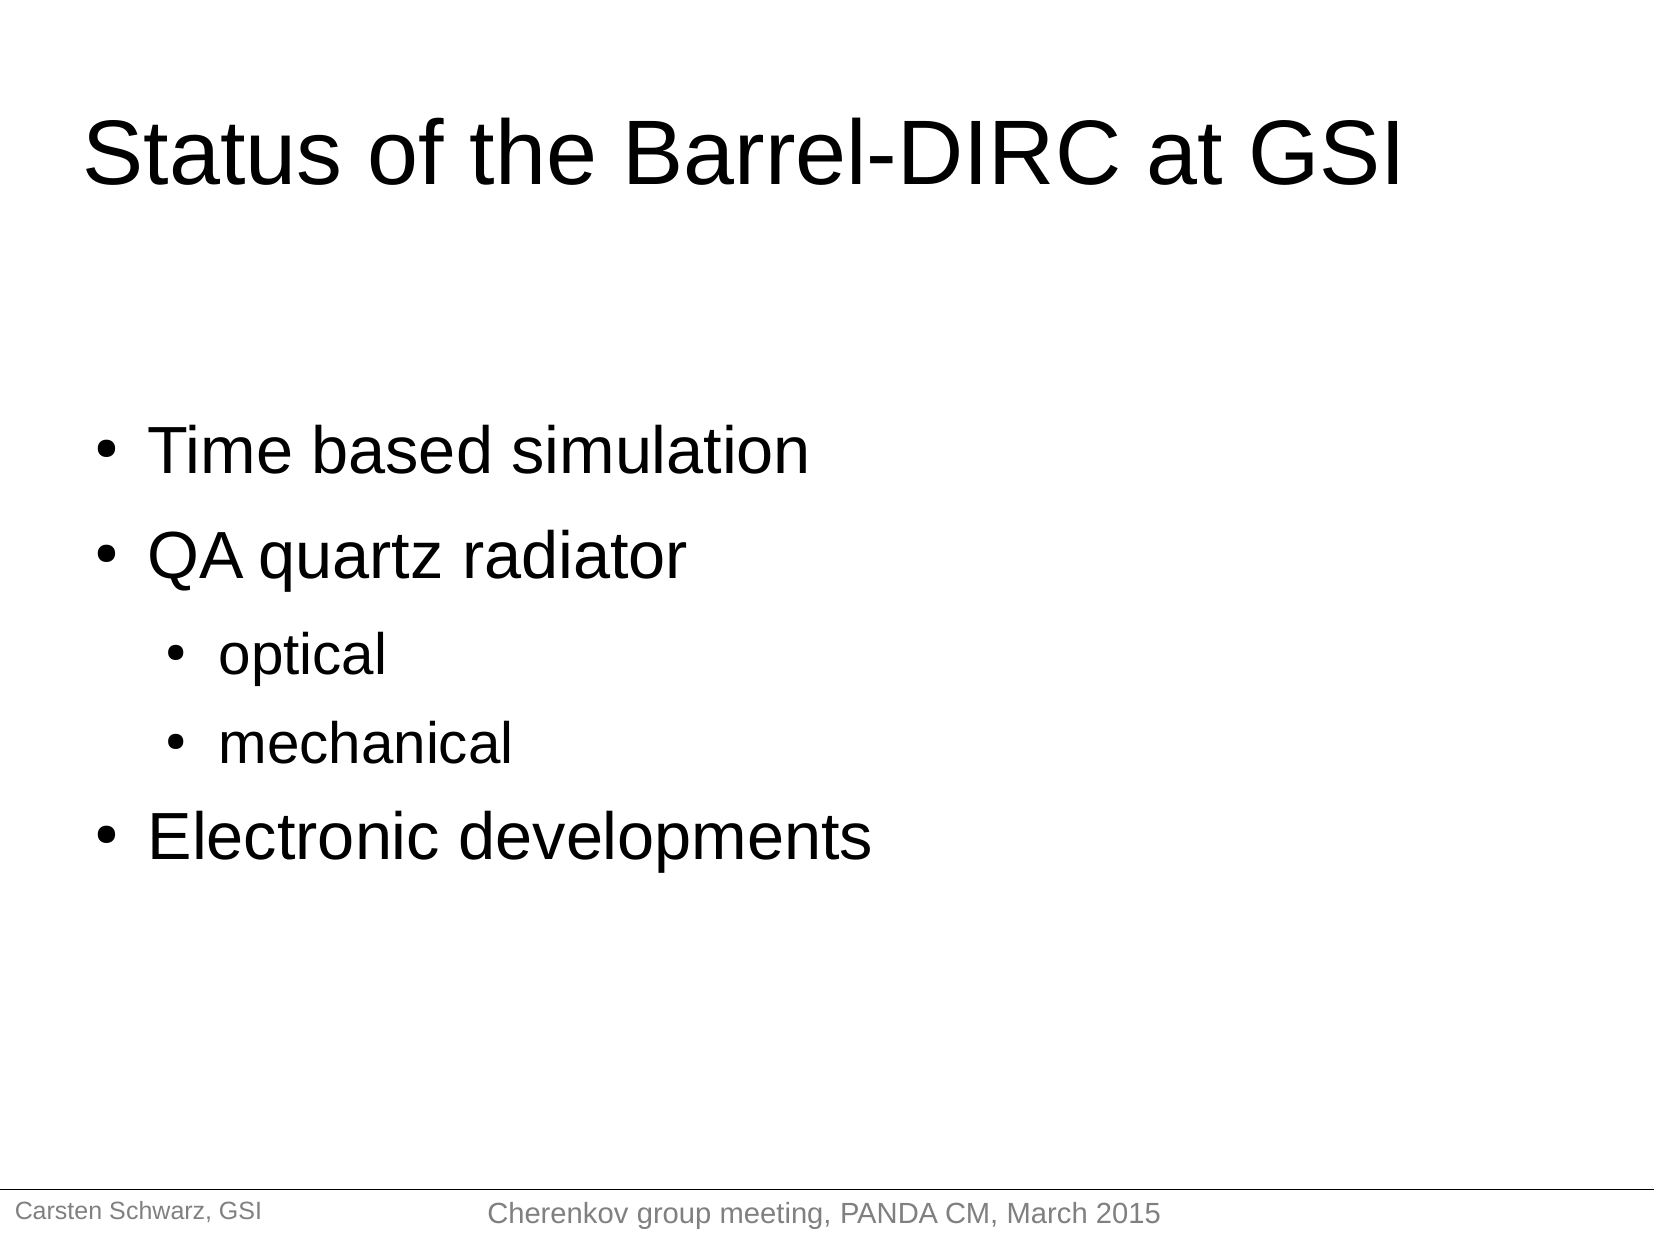

# Status of the Barrel-DIRC at GSI
Time based simulation
QA quartz radiator
optical
mechanical
Electronic developments